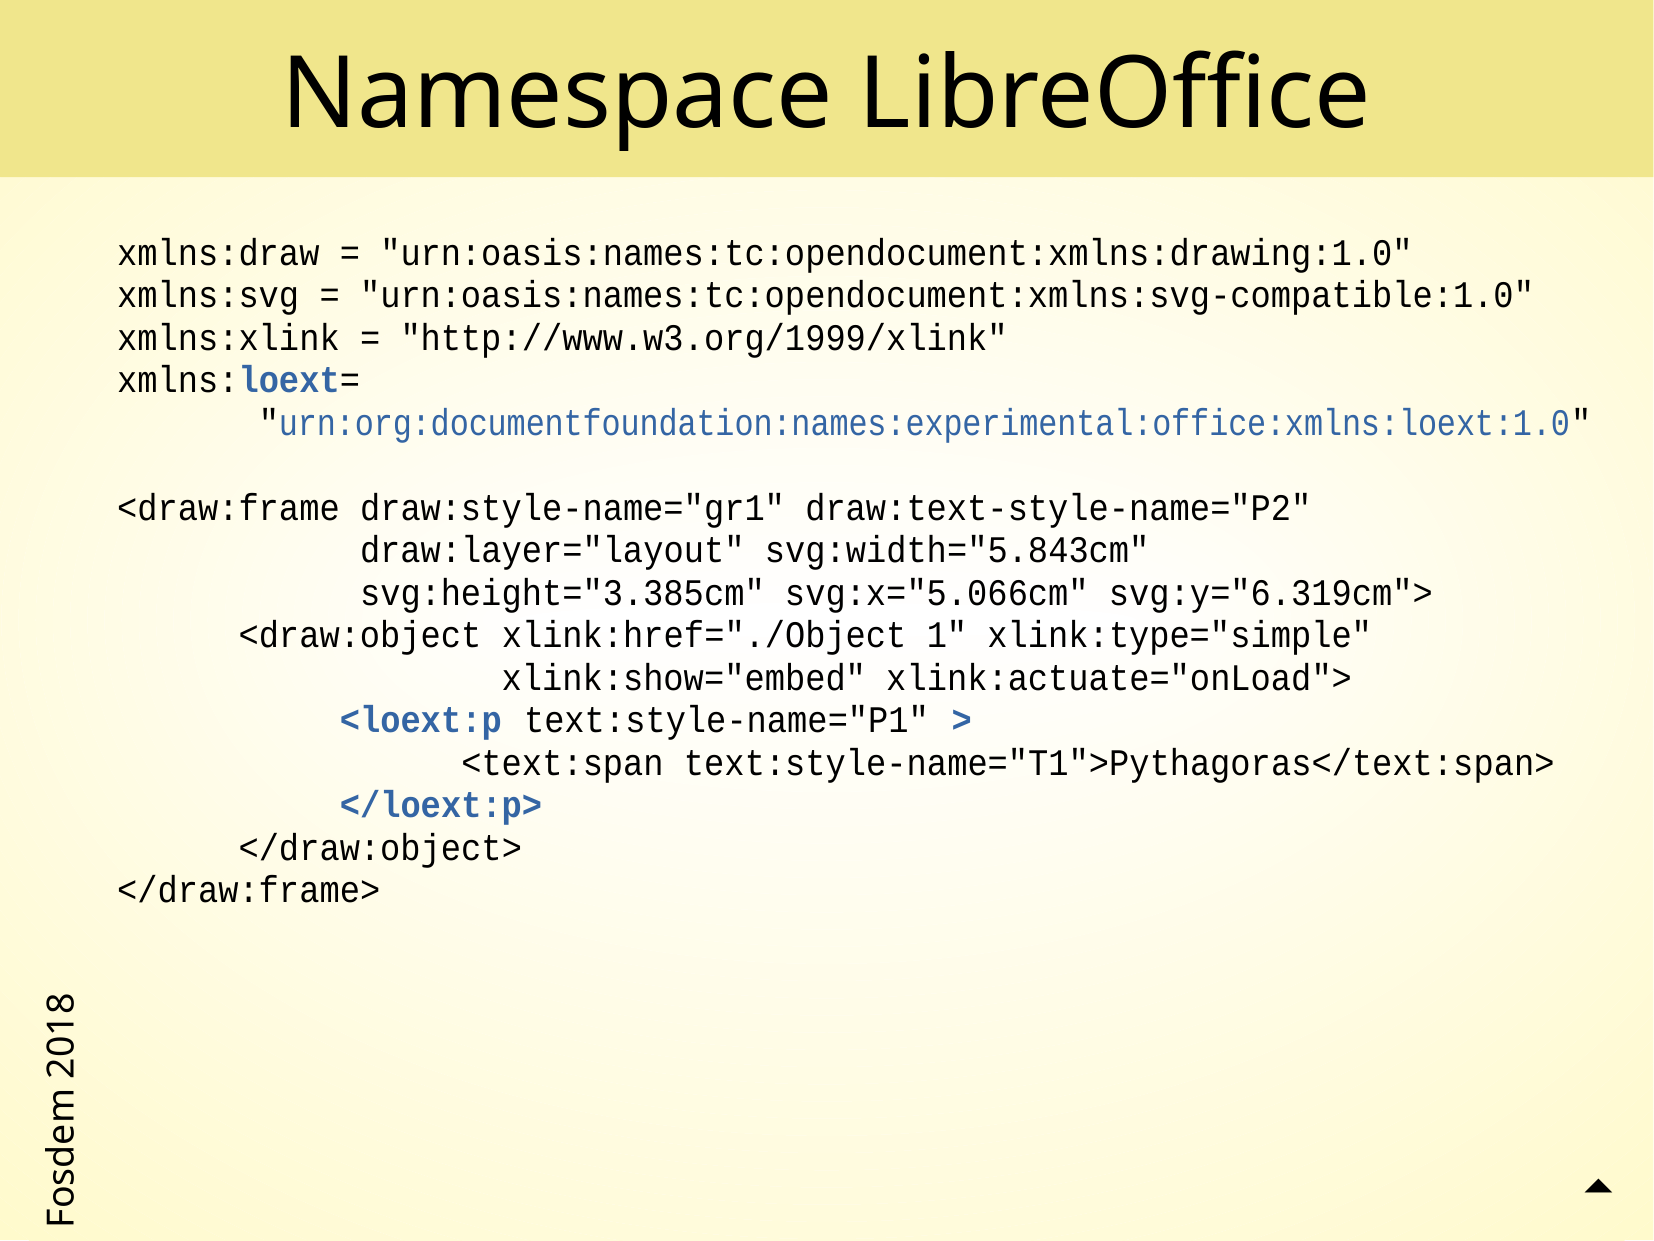

# Namespace LibreOffice
xmlns:draw = "urn:oasis:names:tc:opendocument:xmlns:drawing:1.0"
xmlns:svg = "urn:oasis:names:tc:opendocument:xmlns:svg-compatible:1.0"
xmlns:xlink = "http://www.w3.org/1999/xlink"
xmlns:loext=
 "urn:org:documentfoundation:names:experimental:office:xmlns:loext:1.0"
<draw:frame draw:style-name="gr1" draw:text-style-name="P2"
 draw:layer="layout" svg:width="5.843cm"
 svg:height="3.385cm" svg:x="5.066cm" svg:y="6.319cm">
 <draw:object xlink:href="./Object 1" xlink:type="simple"
 xlink:show="embed" xlink:actuate="onLoad">
 <loext:p text:style-name="P1" >
 <text:span text:style-name="T1">Pythagoras</text:span>
 </loext:p>
 </draw:object>
</draw:frame>
Fosdem 2018
⏶